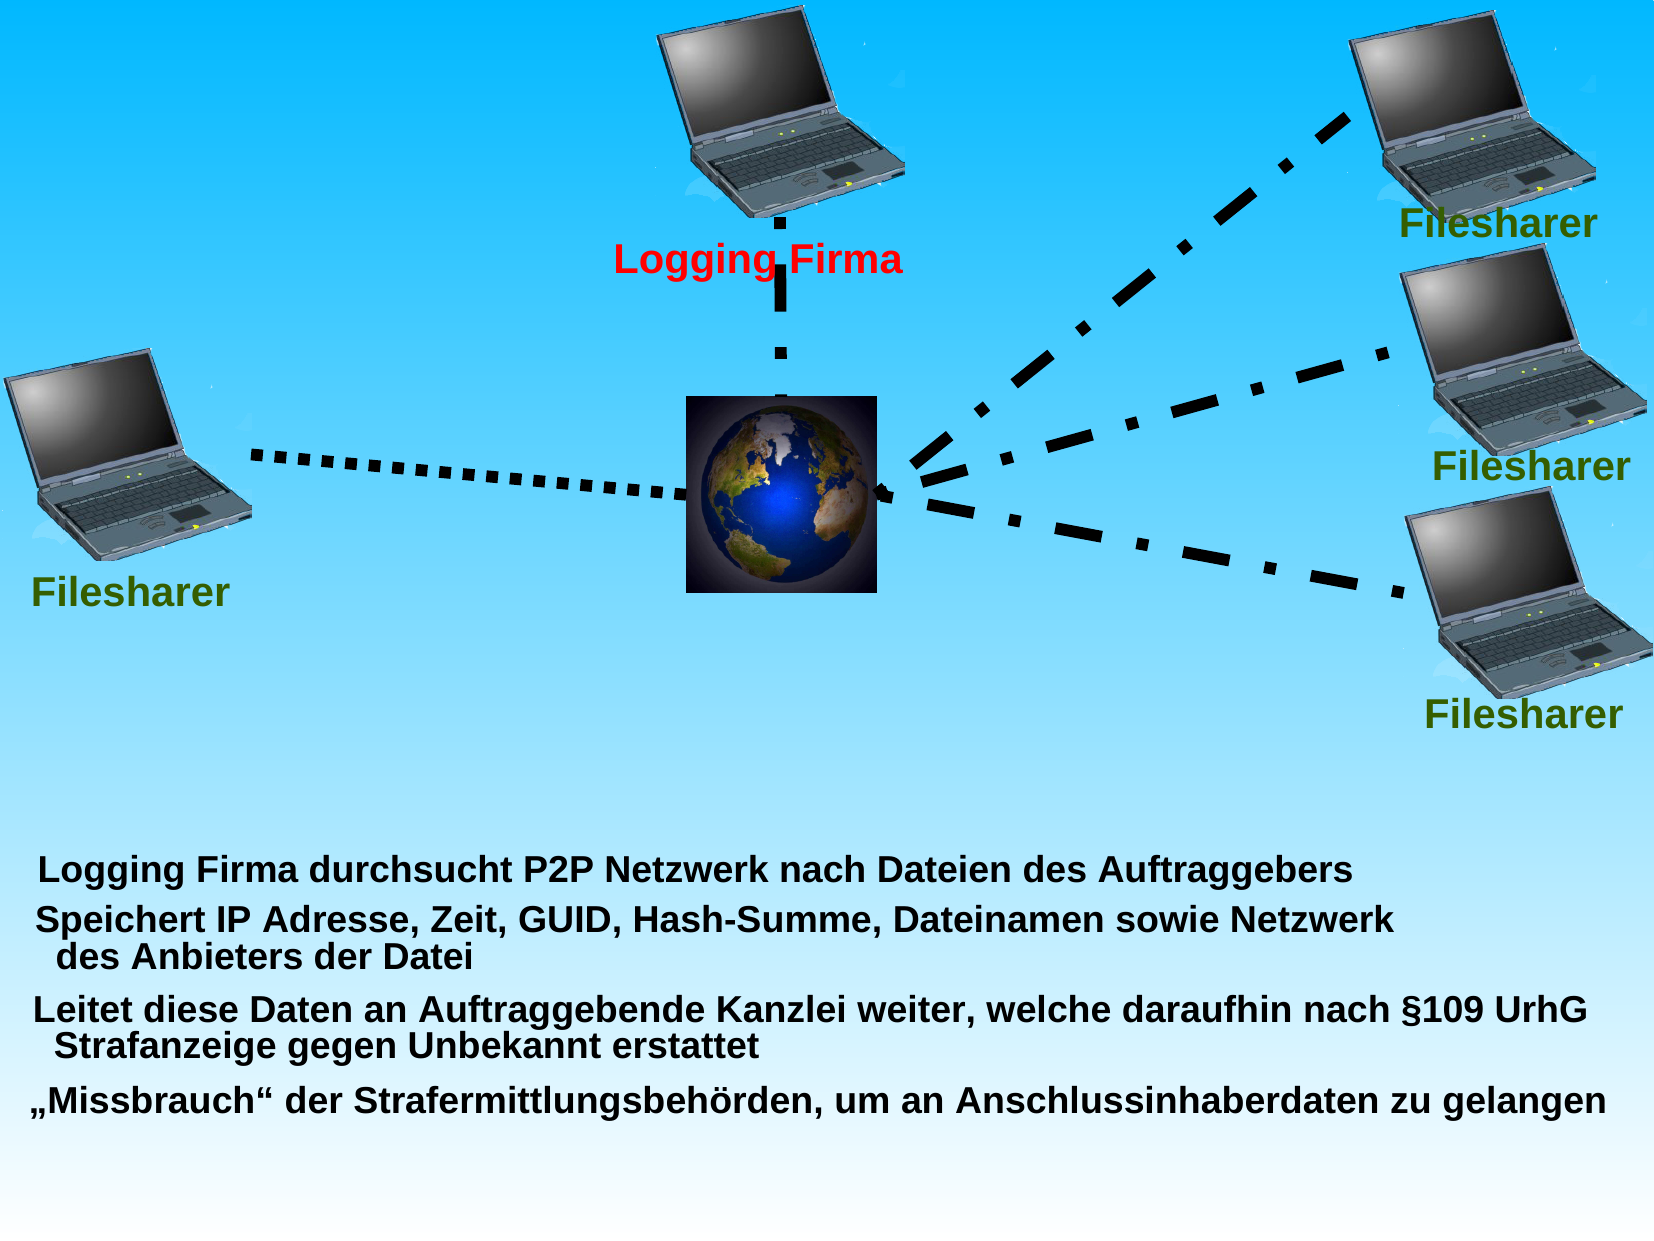

Filesharer
Logging Firma
Filesharer
Filesharer
Filesharer
 Logging Firma durchsucht P2P Netzwerk nach Dateien des Auftraggebers
 Speichert IP Adresse, Zeit, GUID, Hash-Summe, Dateinamen sowie Netzwerk
 des Anbieters der Datei
 Leitet diese Daten an Auftraggebende Kanzlei weiter, welche daraufhin nach §109 UrhG
 Strafanzeige gegen Unbekannt erstattet
„Missbrauch“ der Strafermittlungsbehörden, um an Anschlussinhaberdaten zu gelangen